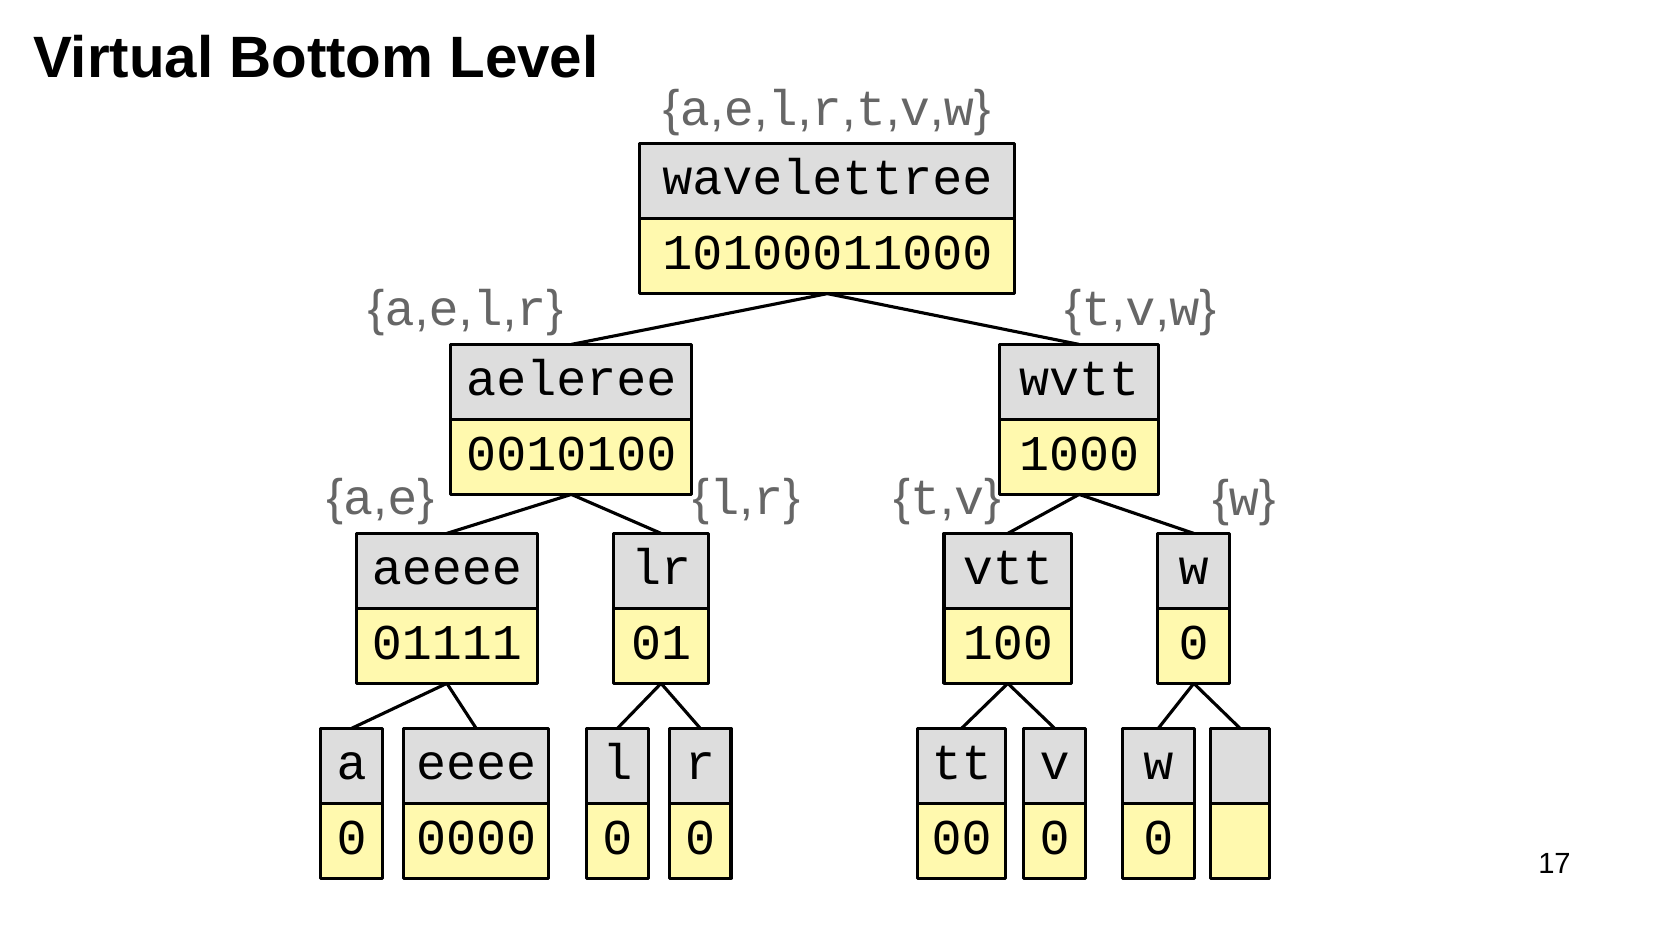

Virtual Bottom Level
{a,e,l,r,t,v,w}
wavelettree
10100011000
{a,e,l,r}
{t,v,w}
aeleree
wvtt
0010100
1000
{a,e}
{l,r}
{t,v}
{w}
aeeee
lr
vtt
w
01111
01
100
0
a
eeee
l
r
tt
v
w
0
0000
0
0
00
0
0
17